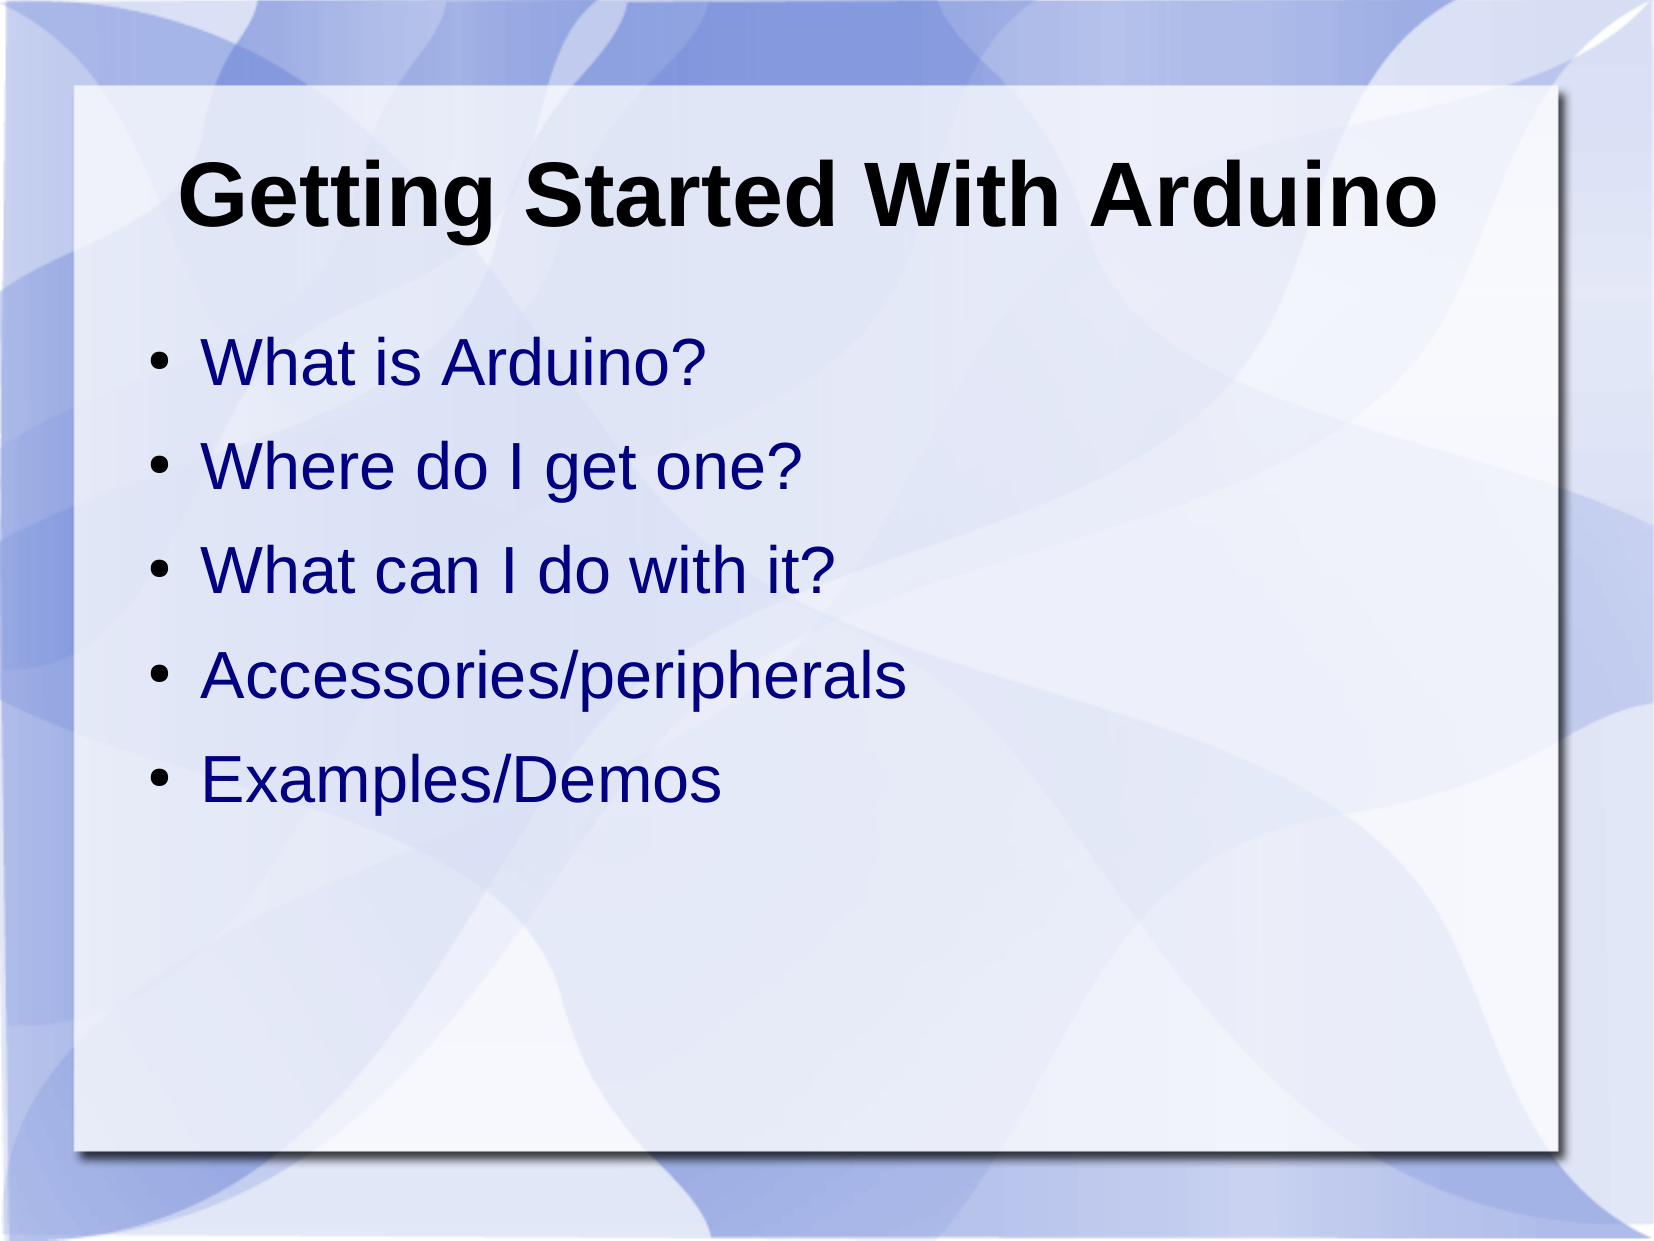

# Getting Started With Arduino
What is Arduino?
Where do I get one?
What can I do with it?
Accessories/peripherals
Examples/Demos